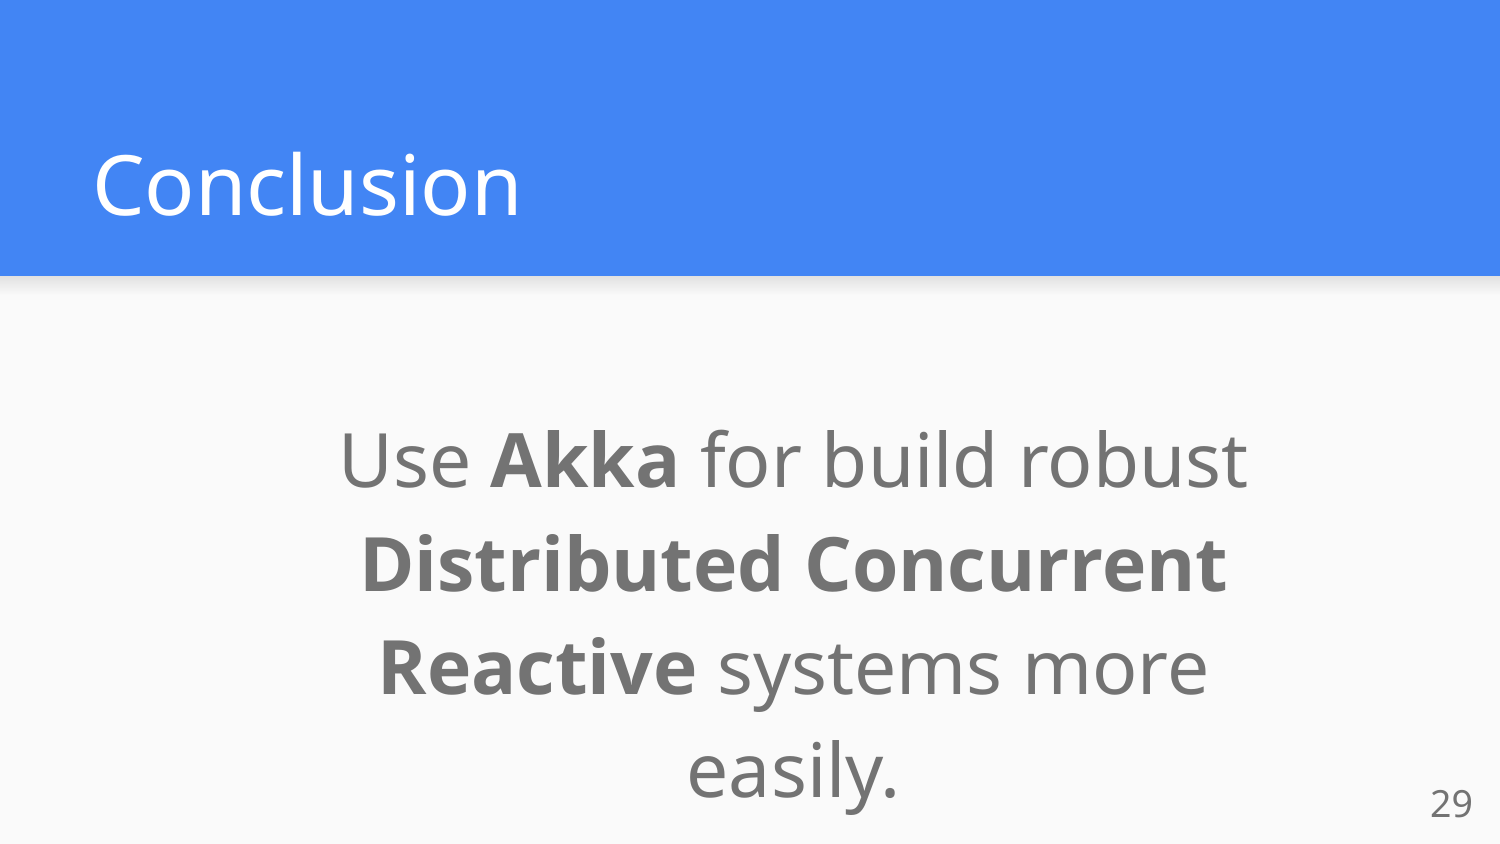

# Conclusion
Use Akka for build robust Distributed Concurrent Reactive systems more easily.
 Real Time Systems
29